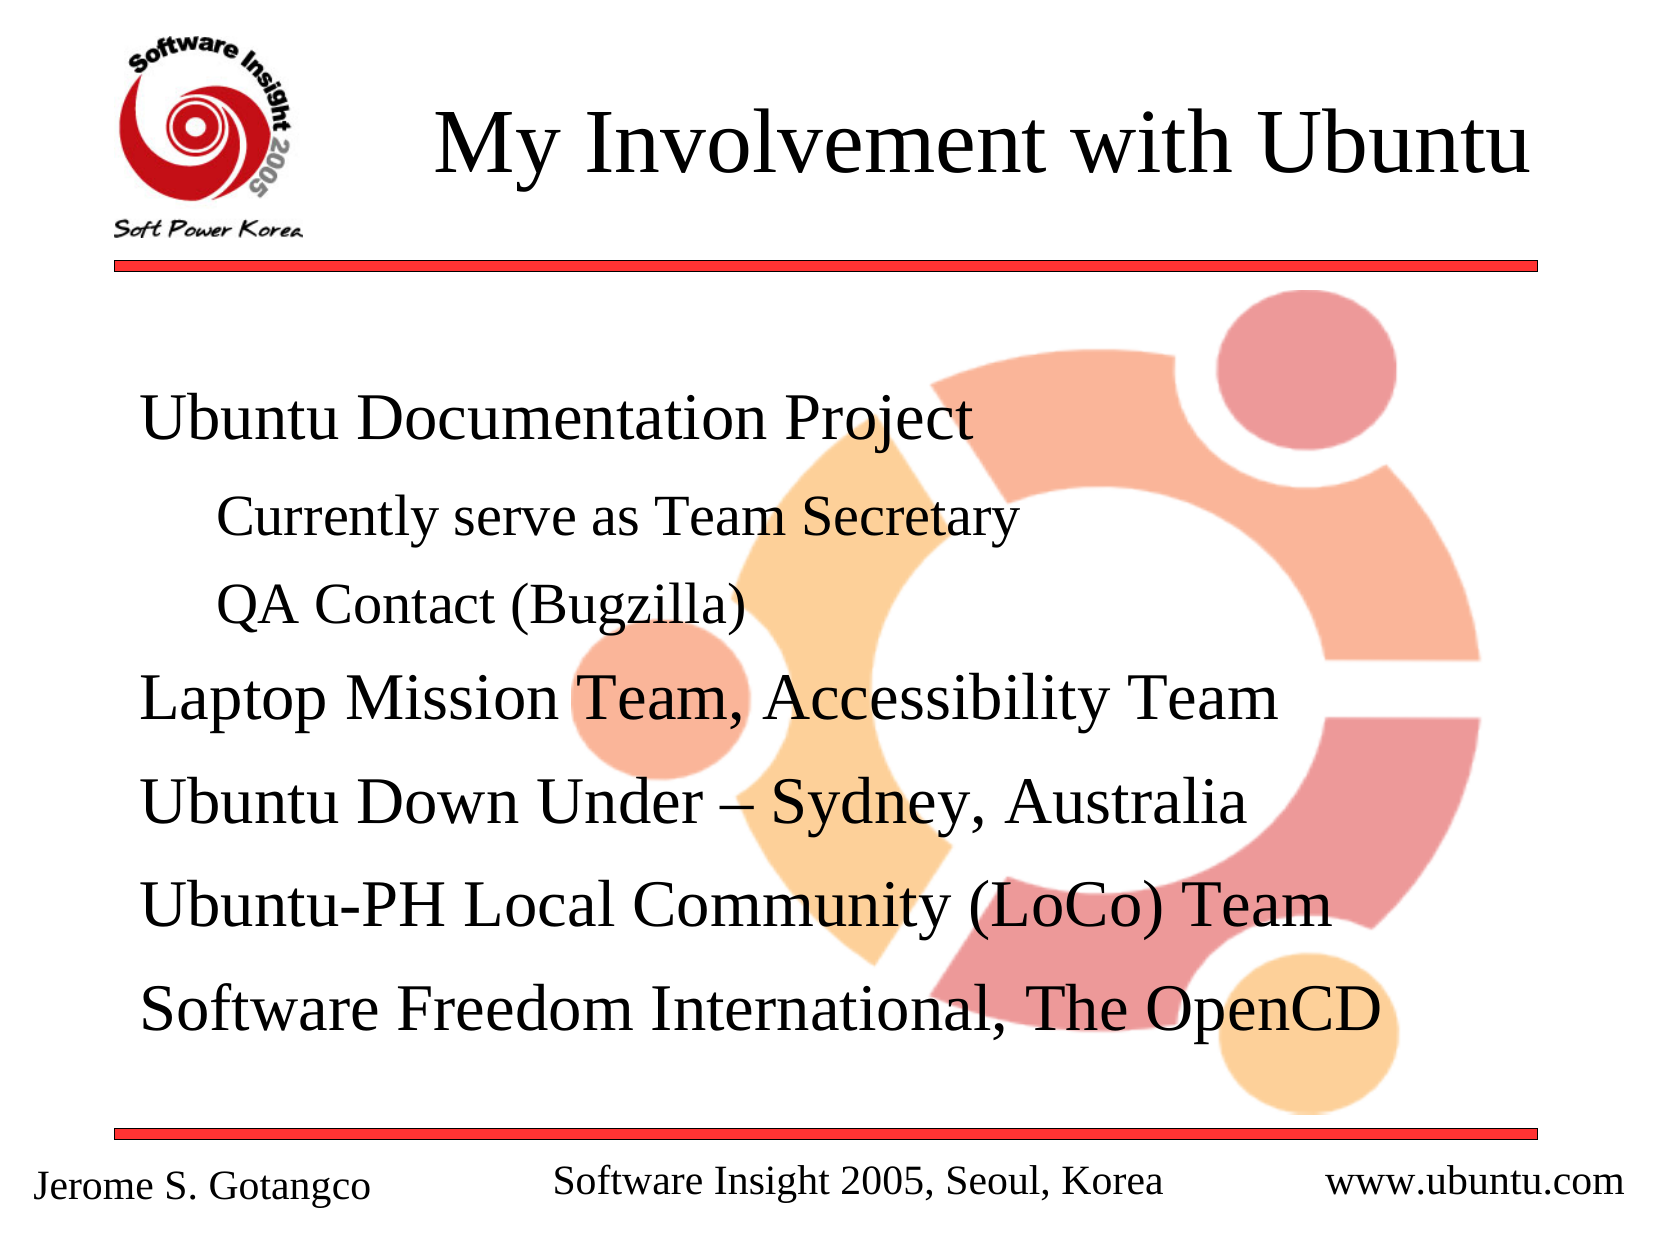

# My Involvement with Ubuntu
Ubuntu Documentation Project
Currently serve as Team Secretary
QA Contact (Bugzilla)
Laptop Mission Team, Accessibility Team
Ubuntu Down Under – Sydney, Australia
Ubuntu-PH Local Community (LoCo) Team
Software Freedom International, The OpenCD